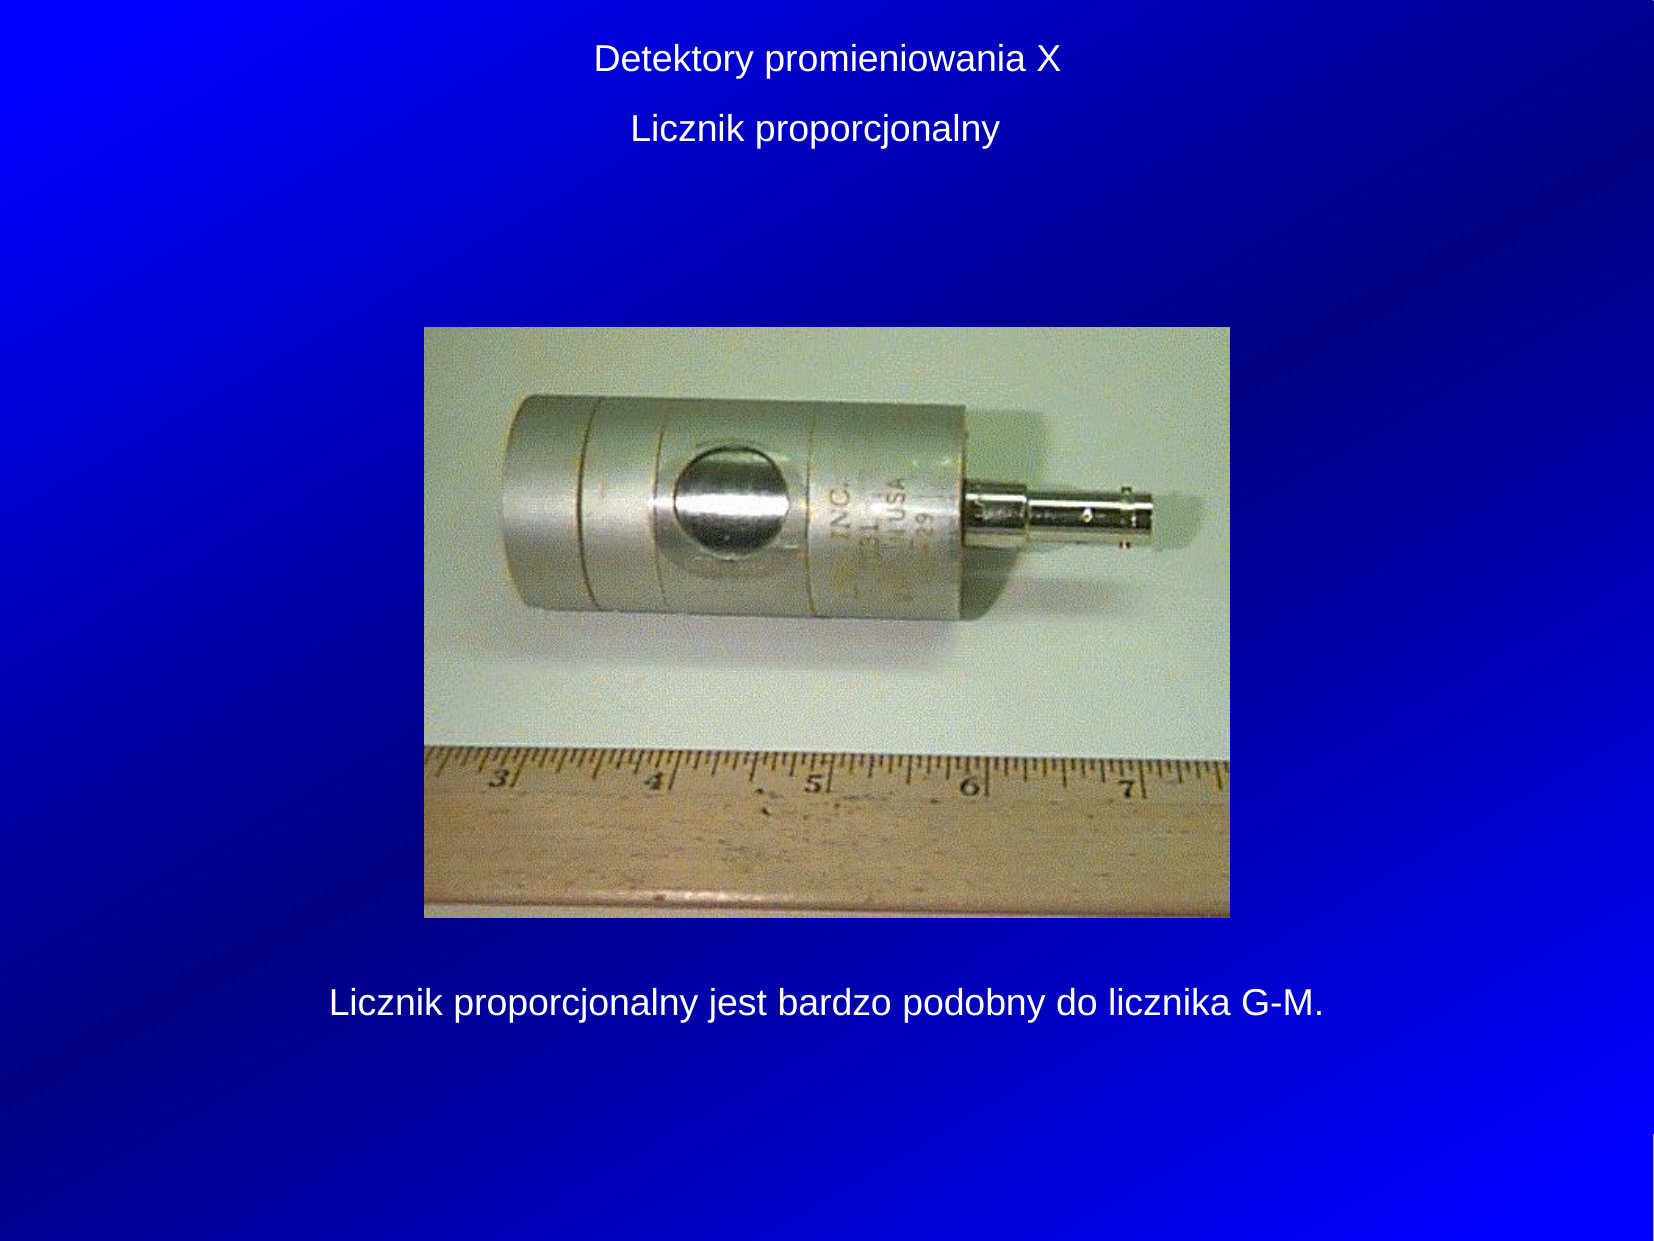

Detektory promieniowania X
Licznik proporcjonalny
Licznik proporcjonalny jest bardzo podobny do licznika G-M.